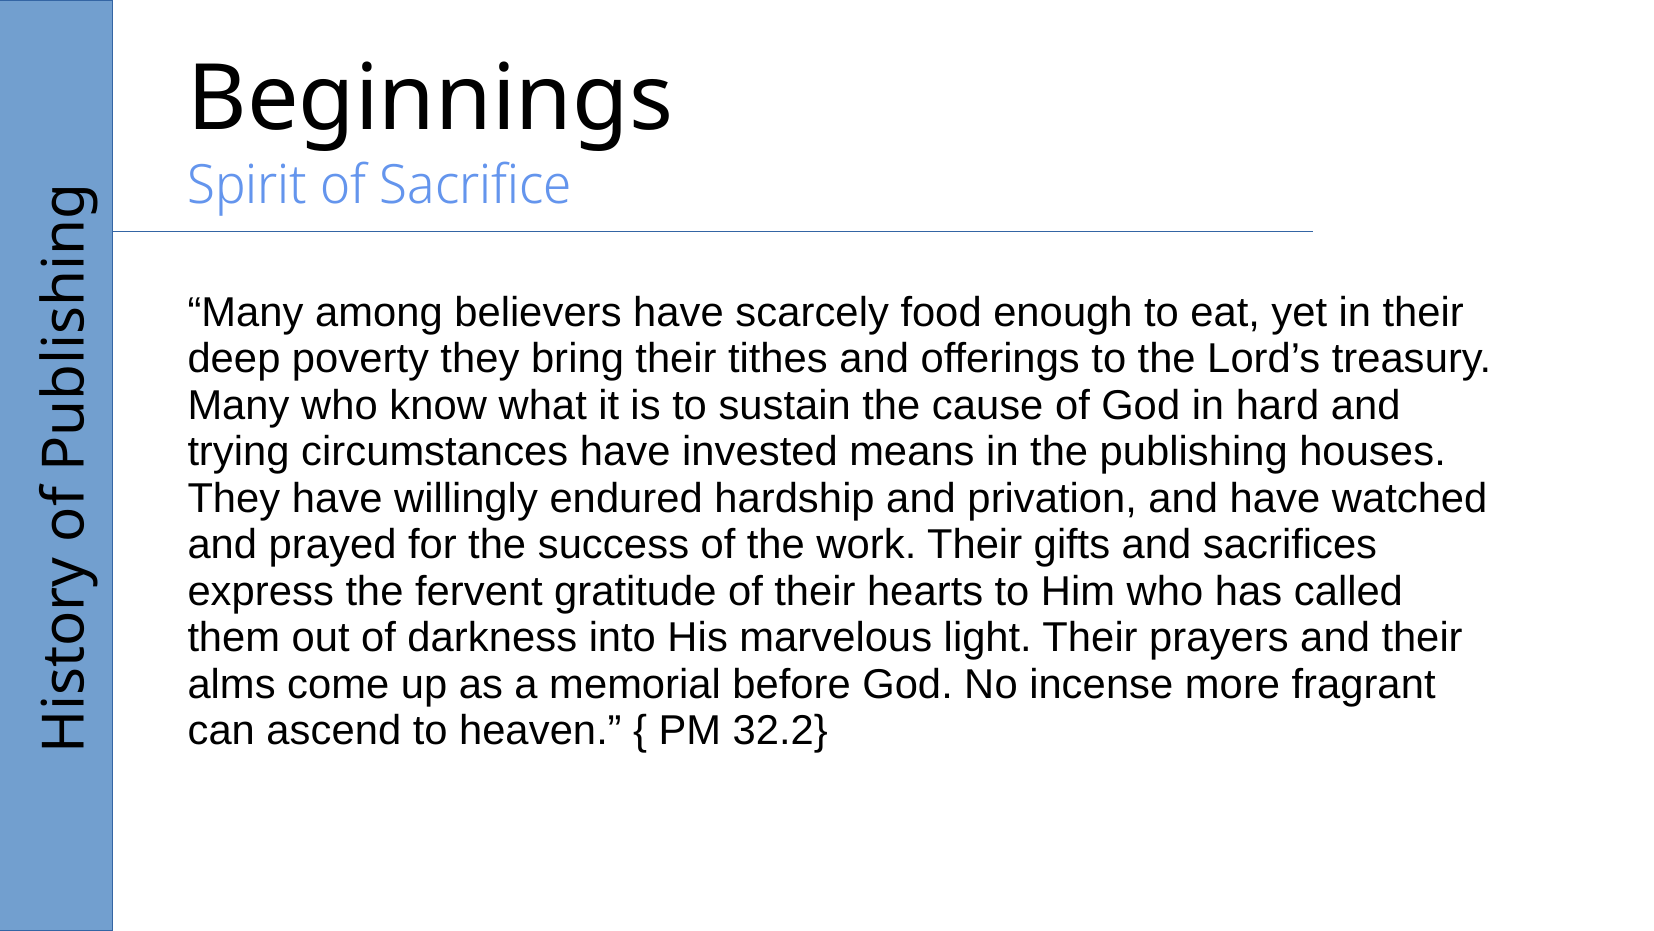

# Beginnings
Spirit of Sacrifice
“Many among believers have scarcely food enough to eat, yet in their deep poverty they bring their tithes and offerings to the Lord’s treasury. Many who know what it is to sustain the cause of God in hard and trying circumstances have invested means in the publishing houses. They have willingly endured hardship and privation, and have watched and prayed for the success of the work. Their gifts and sacrifices express the fervent gratitude of their hearts to Him who has called them out of darkness into His marvelous light. Their prayers and their alms come up as a memorial before God. No incense more fragrant can ascend to heaven.” { PM 32.2}
History of Publishing